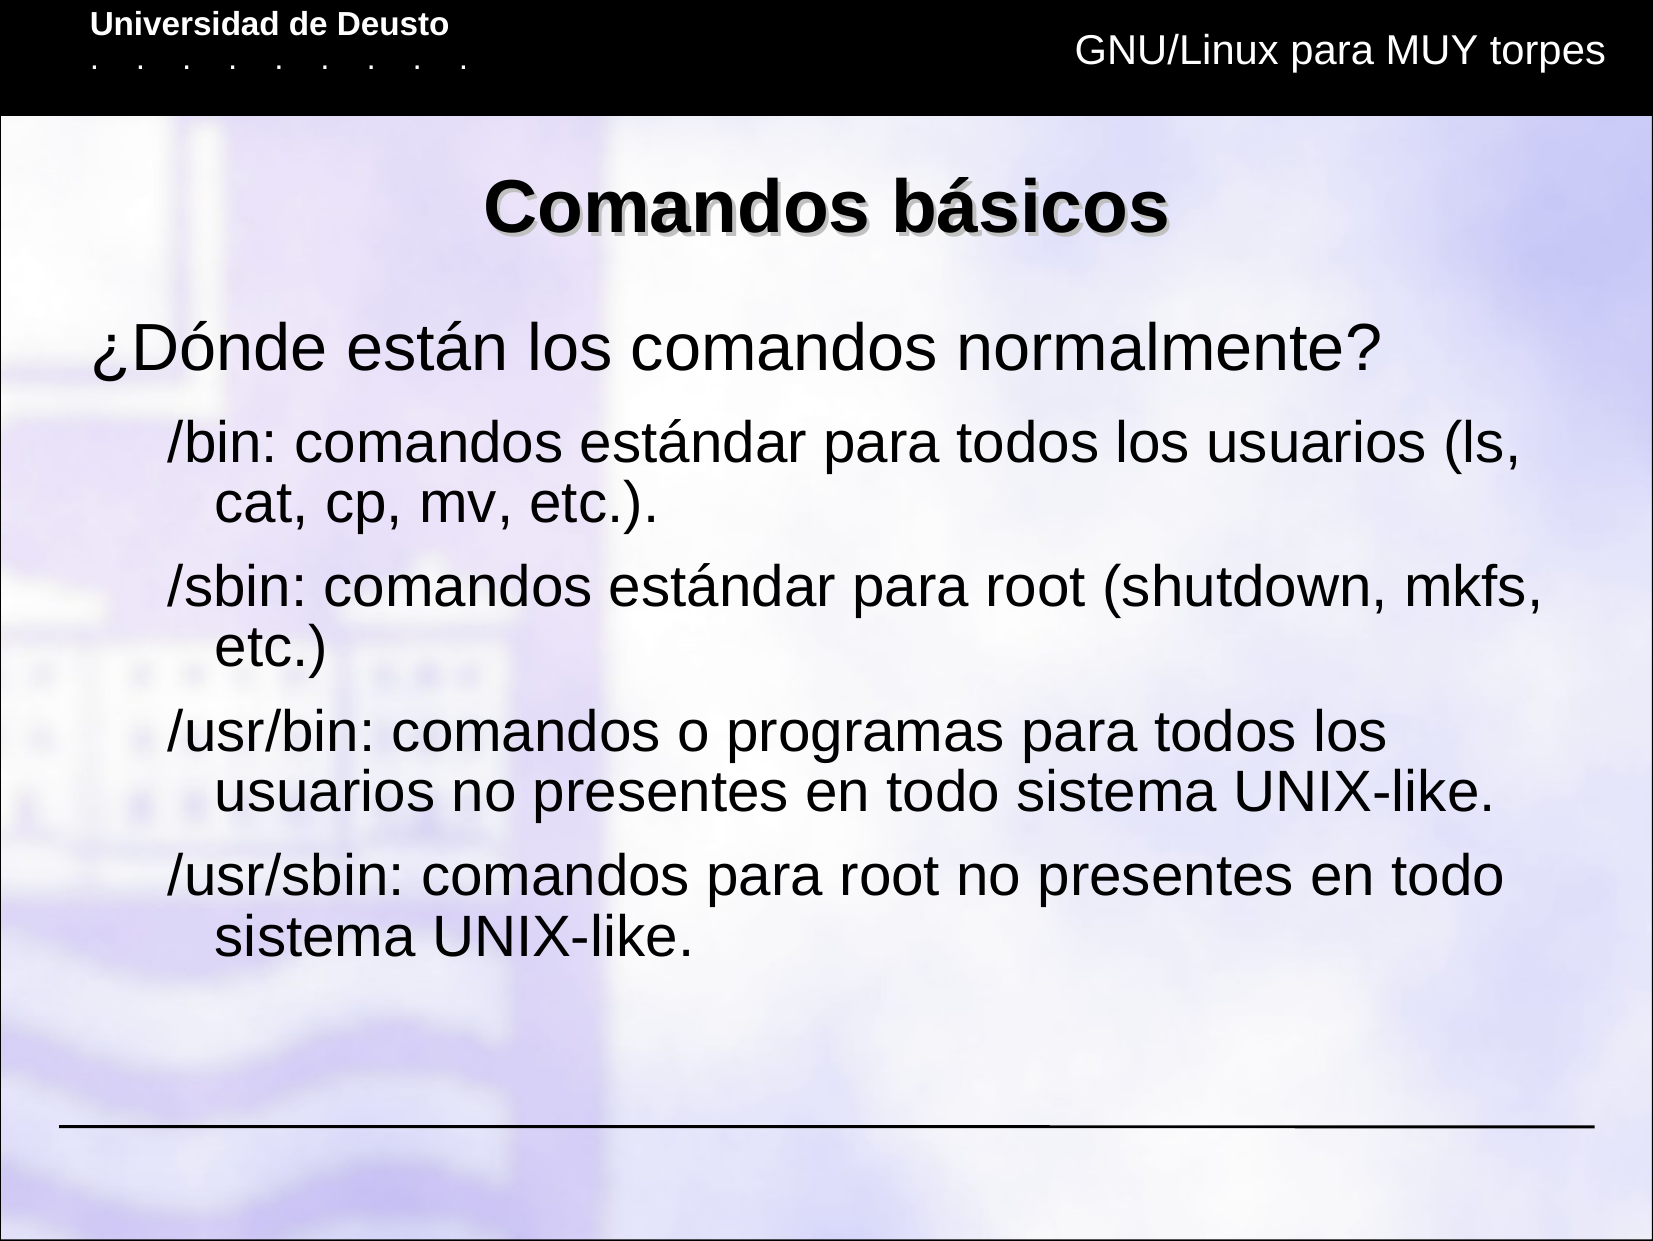

# Comandos básicos
¿Dónde están los comandos normalmente?
/bin: comandos estándar para todos los usuarios (ls, cat, cp, mv, etc.).
/sbin: comandos estándar para root (shutdown, mkfs, etc.)
/usr/bin: comandos o programas para todos los usuarios no presentes en todo sistema UNIX-like.
/usr/sbin: comandos para root no presentes en todo sistema UNIX-like.